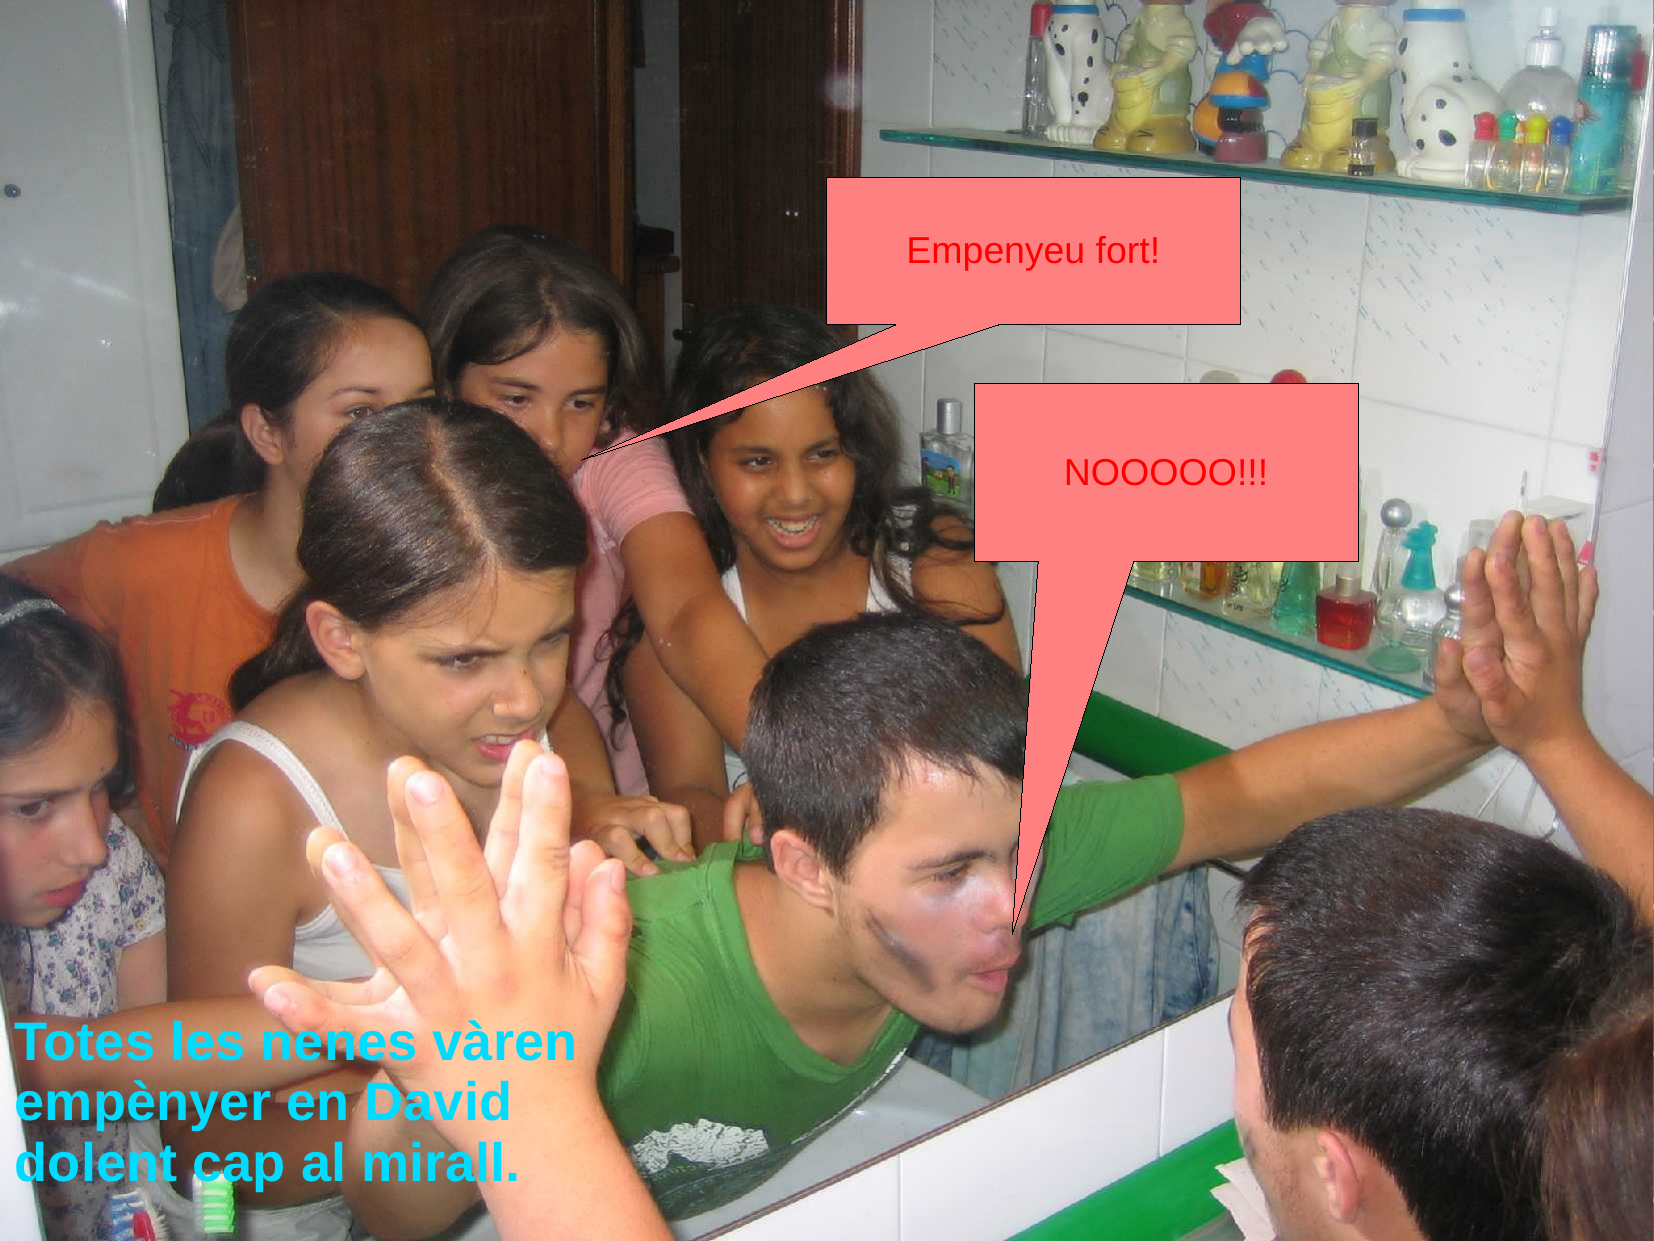

Empenyeu fort!
NOOOOO!!!
Totes les nenes vàren empènyer en David dolent cap al mirall.